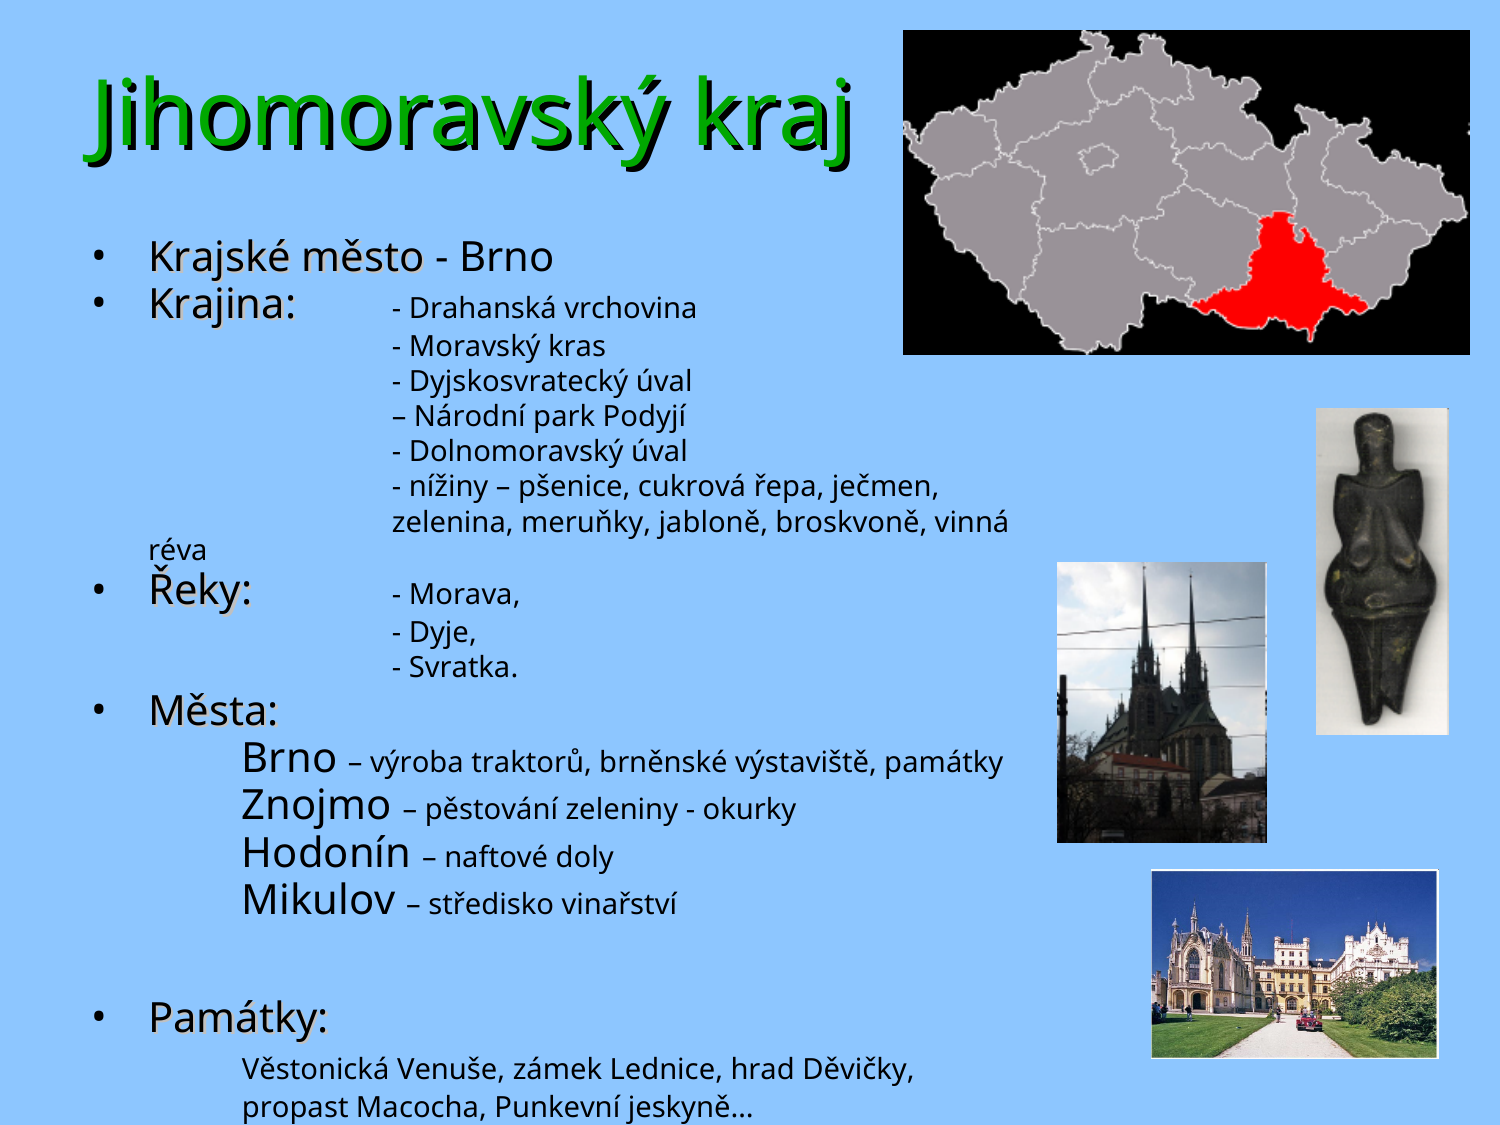

# Jihomoravský kraj
Krajské město - Brno
Krajina:	- Drahanská vrchovina
			- Moravský kras
			- Dyjskosvratecký úval
			– Národní park Podyjí
			- Dolnomoravský úval
			- nížiny – pšenice, cukrová řepa, ječmen,
			zelenina, meruňky, jabloně, broskvoně, vinná réva
Řeky:	- Morava,
			- Dyje,
			- Svratka.
Města:
		Brno – výroba traktorů, brněnské výstaviště, památky
		Znojmo – pěstování zeleniny - okurky
		Hodonín – naftové doly
		Mikulov – středisko vinařství
Památky:
		Věstonická Venuše, zámek Lednice, hrad Děvičky,
		propast Macocha, Punkevní jeskyně…